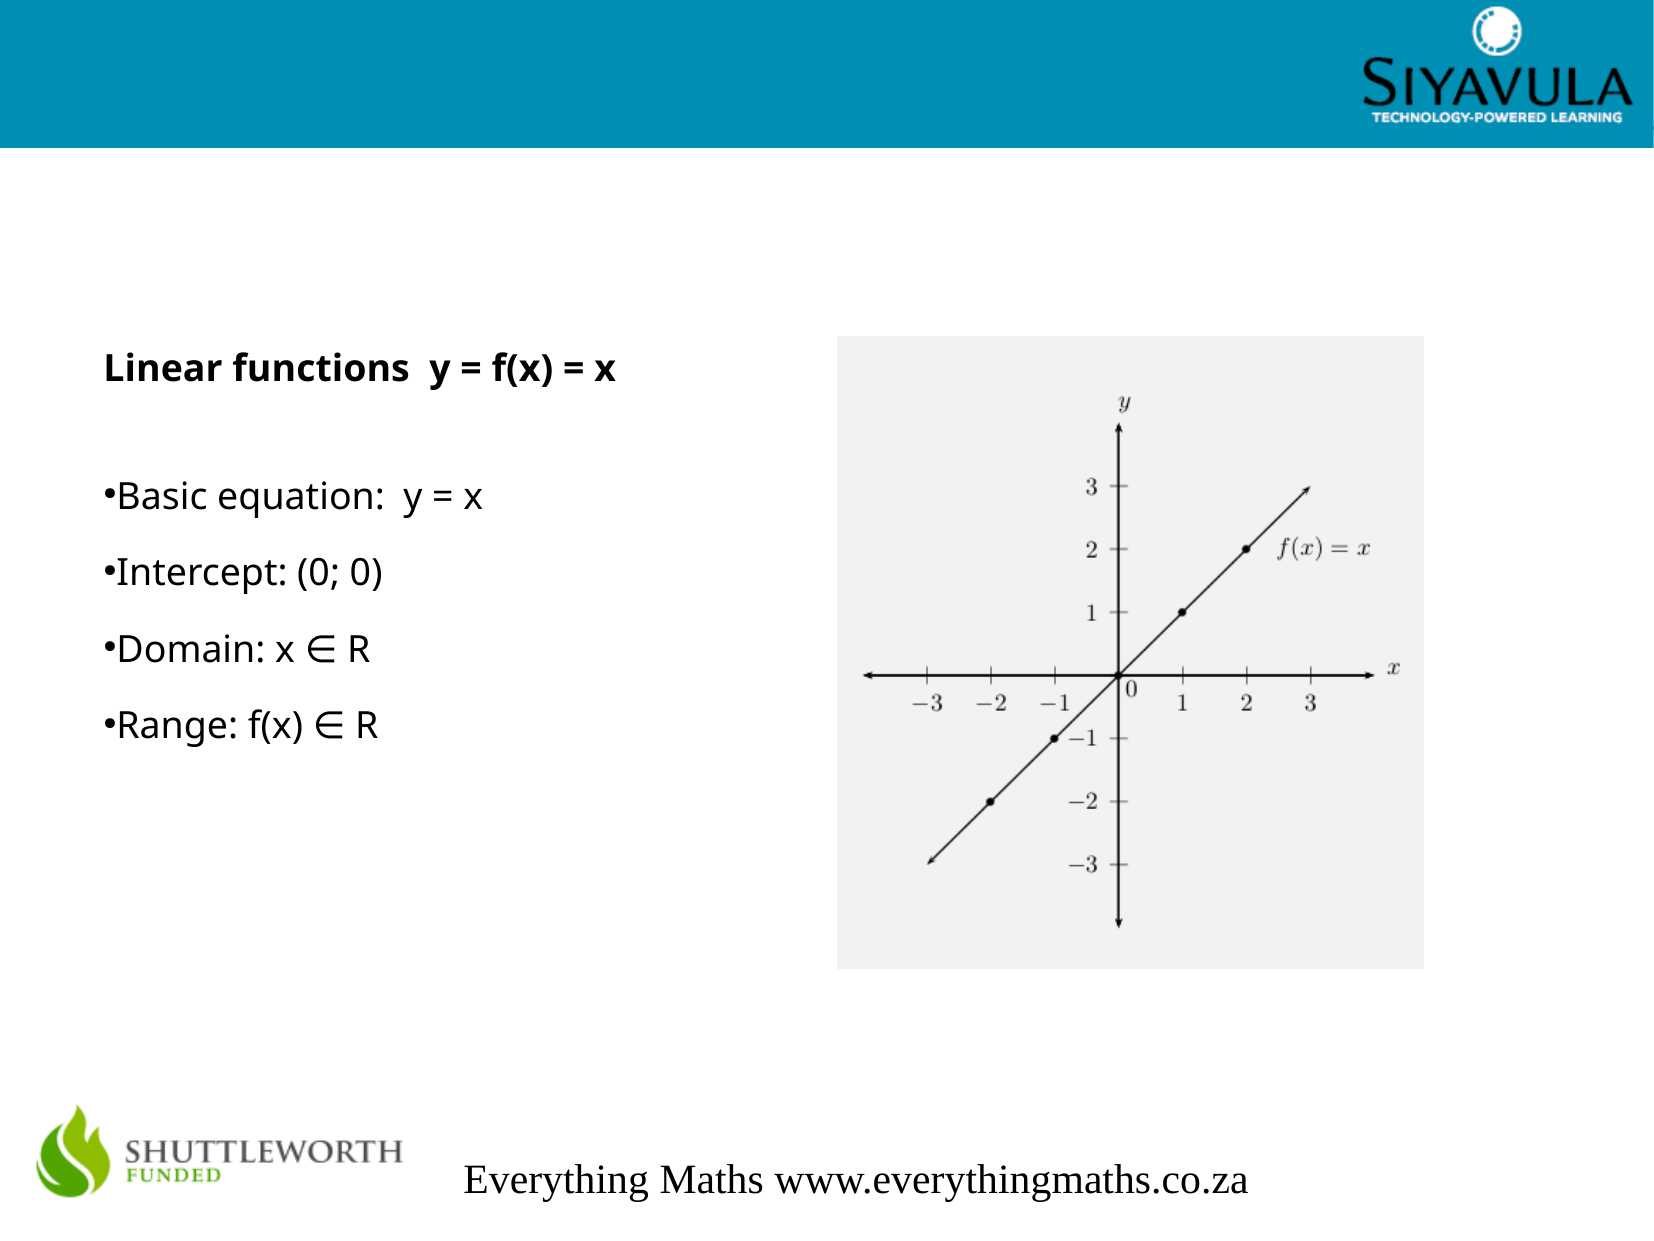

Linear functions y = f(x) = x
Basic equation:	y = x
Intercept: (0; 0)
Domain: x ∈ R
Range: f(x) ∈ R
Everything Maths www.everythingmaths.co.za